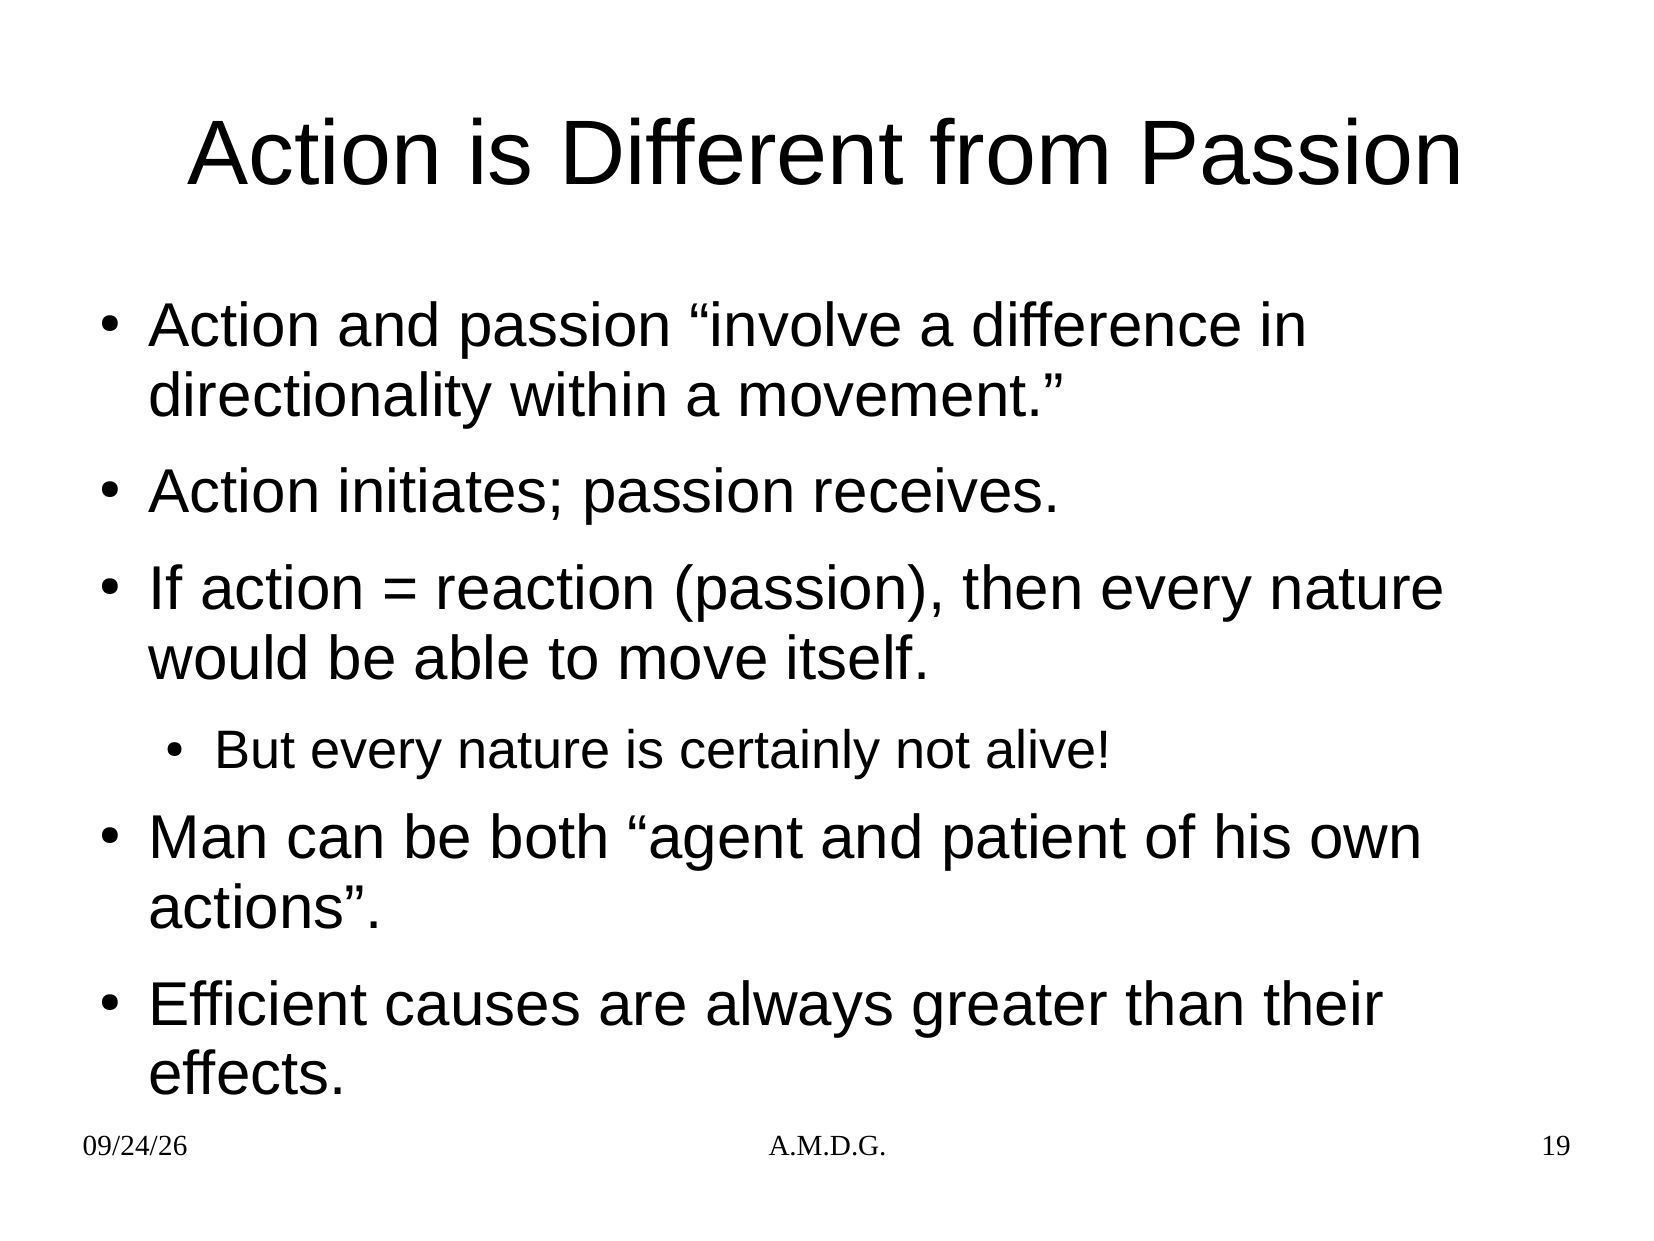

Action is Different from Passion
# Action and passion “involve a difference in directionality within a movement.”
Action initiates; passion receives.
If action = reaction (passion), then every nature would be able to move itself.
But every nature is certainly not alive!
Man can be both “agent and patient of his own actions”.
Efficient causes are always greater than their effects.
A.M.D.G.
19